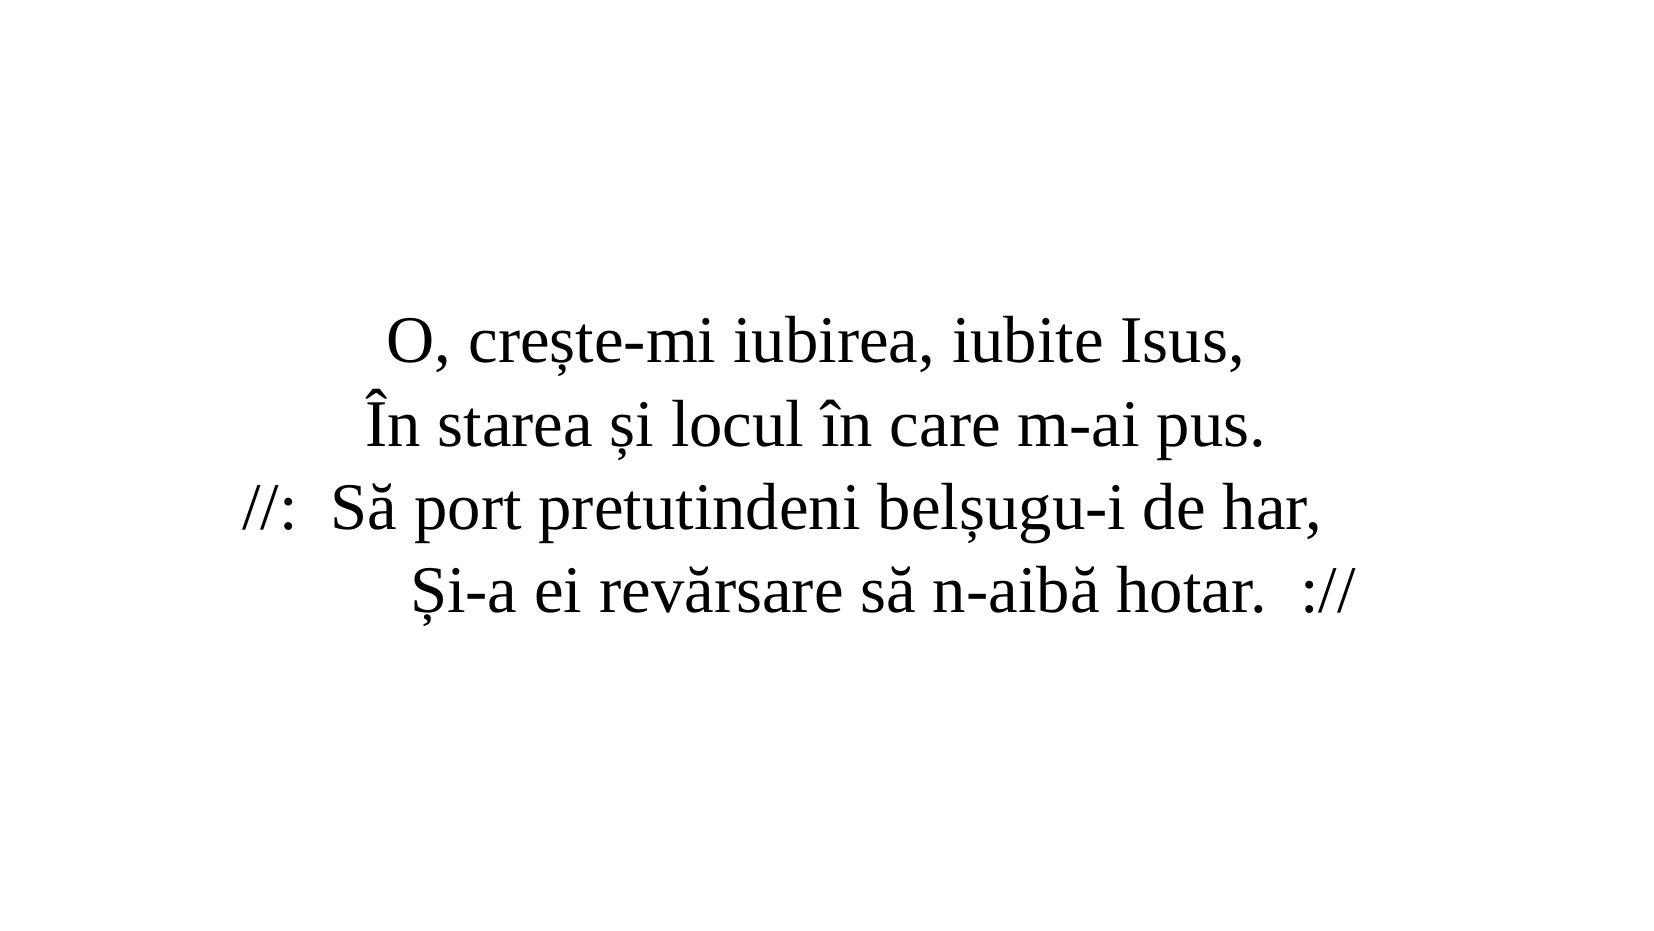

# O, crește-mi iubirea, iubite Isus,
În starea și locul în care m-ai pus.
//: Să port pretutindeni belșugu-i de har,
 Și-a ei revărsare să n-aibă hotar. ://